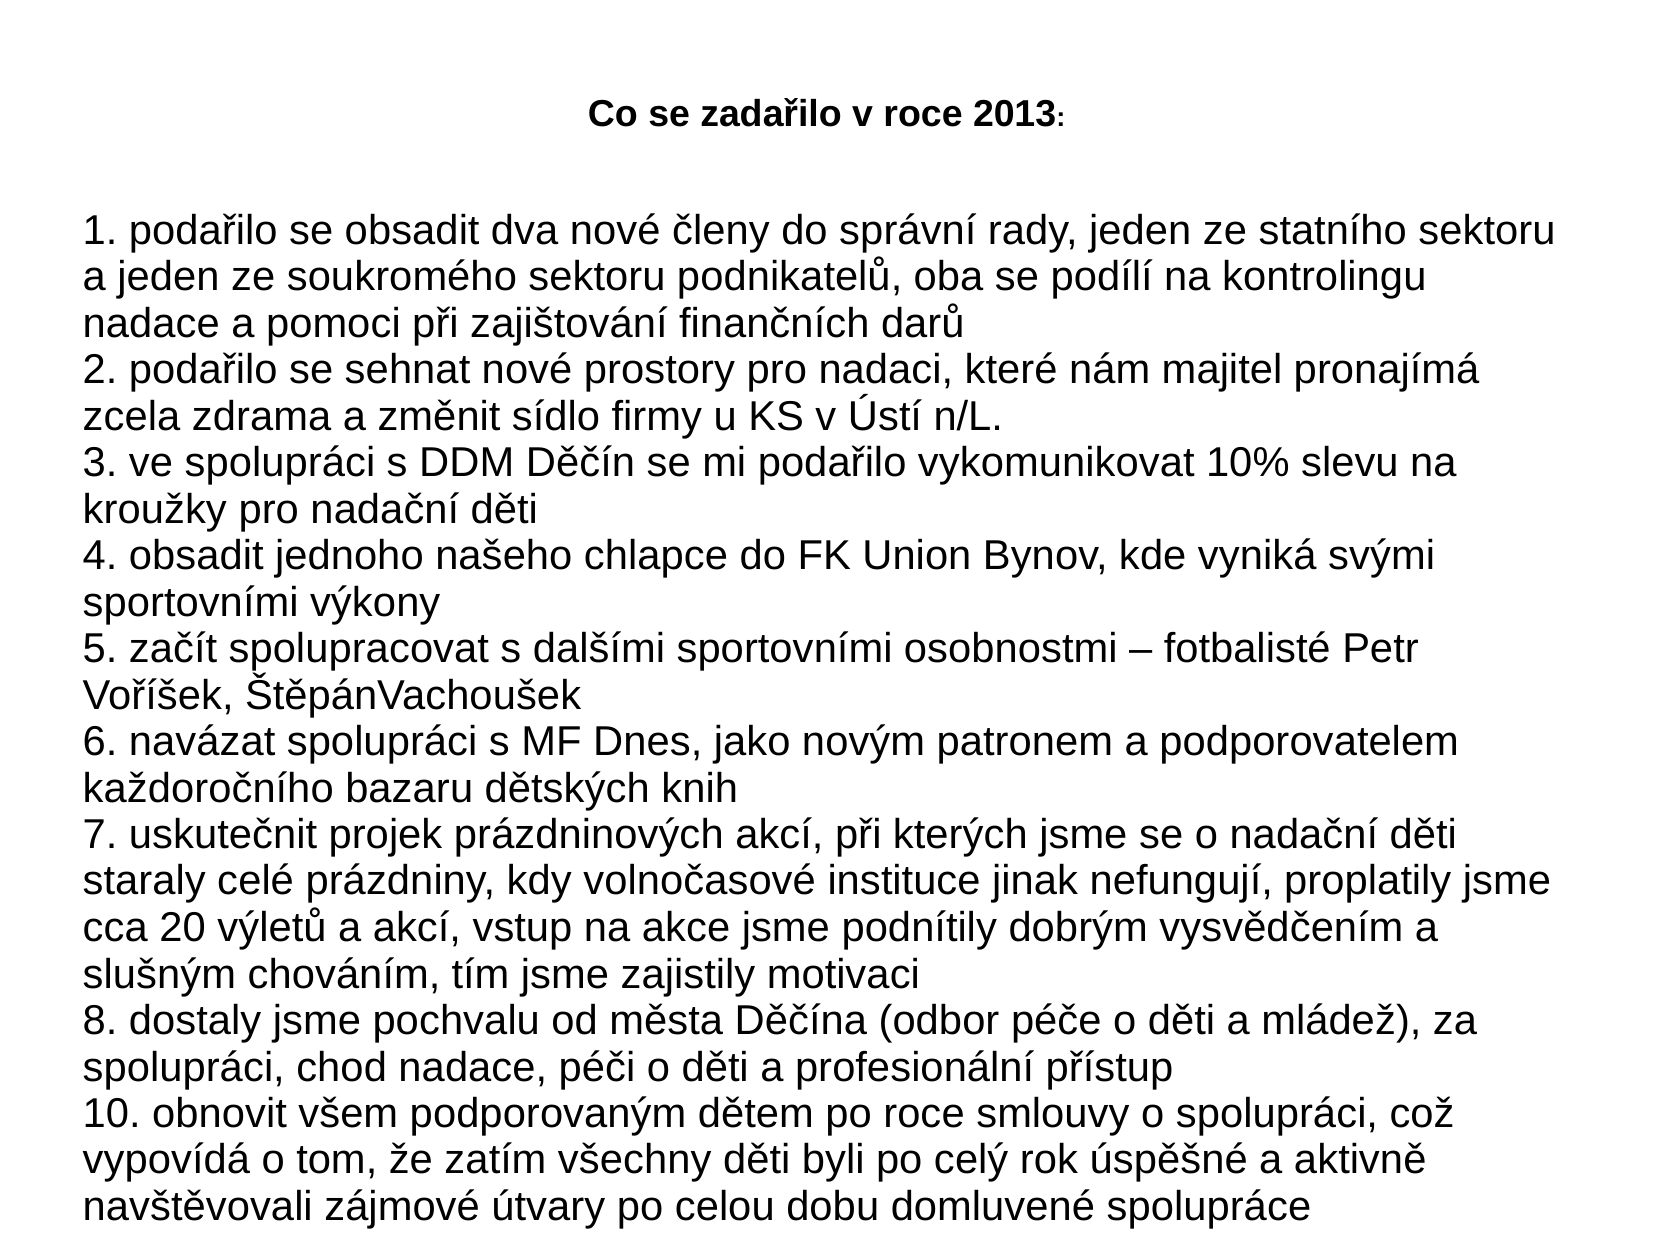

# Co se zadařilo v roce 2013:
1. podařilo se obsadit dva nové členy do správní rady, jeden ze statního sektoru a jeden ze soukromého sektoru podnikatelů, oba se podílí na kontrolingu nadace a pomoci při zajištování finančních darů
2. podařilo se sehnat nové prostory pro nadaci, které nám majitel pronajímá zcela zdrama a změnit sídlo firmy u KS v Ústí n/L.
3. ve spolupráci s DDM Děčín se mi podařilo vykomunikovat 10% slevu na kroužky pro nadační děti
4. obsadit jednoho našeho chlapce do FK Union Bynov, kde vyniká svými sportovními výkony
5. začít spolupracovat s dalšími sportovními osobnostmi – fotbalisté Petr Voříšek, ŠtěpánVachoušek
6. navázat spolupráci s MF Dnes, jako novým patronem a podporovatelem každoročního bazaru dětských knih
7. uskutečnit projek prázdninových akcí, při kterých jsme se o nadační děti staraly celé prázdniny, kdy volnočasové instituce jinak nefungují, proplatily jsme cca 20 výletů a akcí, vstup na akce jsme podnítily dobrým vysvědčením a slušným chováním, tím jsme zajistily motivaci
8. dostaly jsme pochvalu od města Děčína (odbor péče o děti a mládež), za spolupráci, chod nadace, péči o děti a profesionální přístup
10. obnovit všem podporovaným dětem po roce smlouvy o spolupráci, což vypovídá o tom, že zatím všechny děti byli po celý rok úspěšné a aktivně navštěvovali zájmové útvary po celou dobu domluvené spolupráce